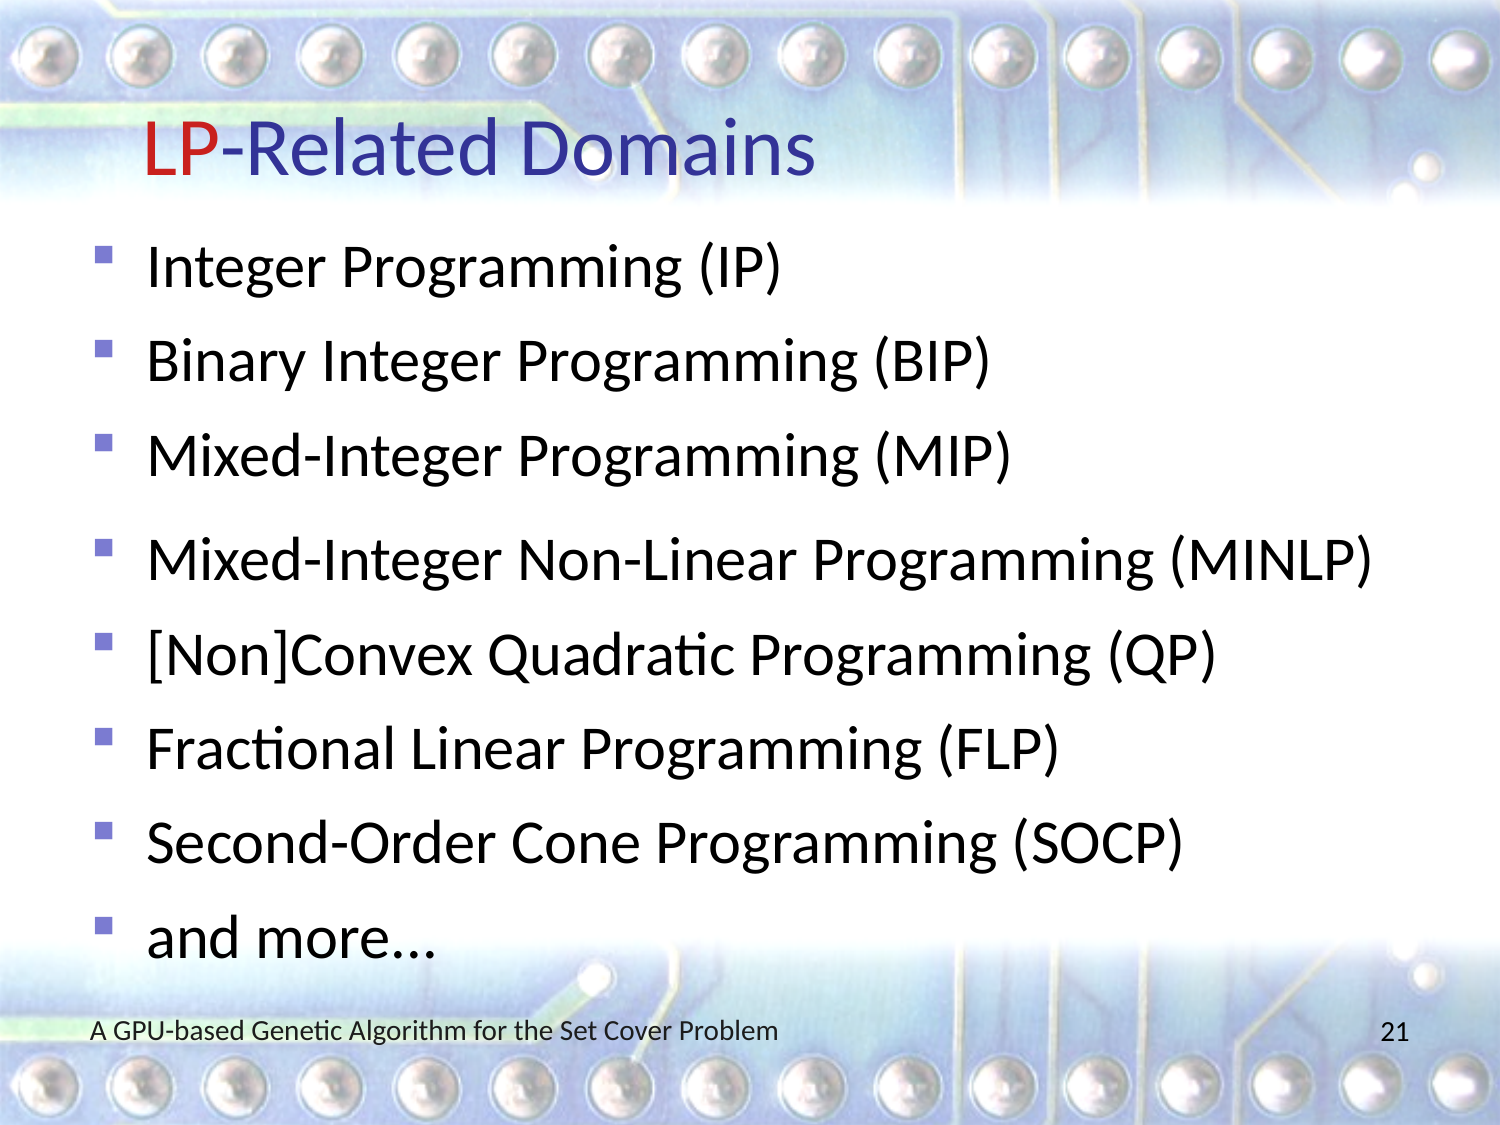

# LP-Related Domains
Integer Programming (IP)
Binary Integer Programming (BIP)
Mixed-Integer Programming (MIP)
Mixed-Integer Non-Linear Programming (MINLP)
[Non]Convex Quadratic Programming (QP)
Fractional Linear Programming (FLP)
Second-Order Cone Programming (SOCP)
and more...
A GPU-based Genetic Algorithm for the Set Cover Problem
21